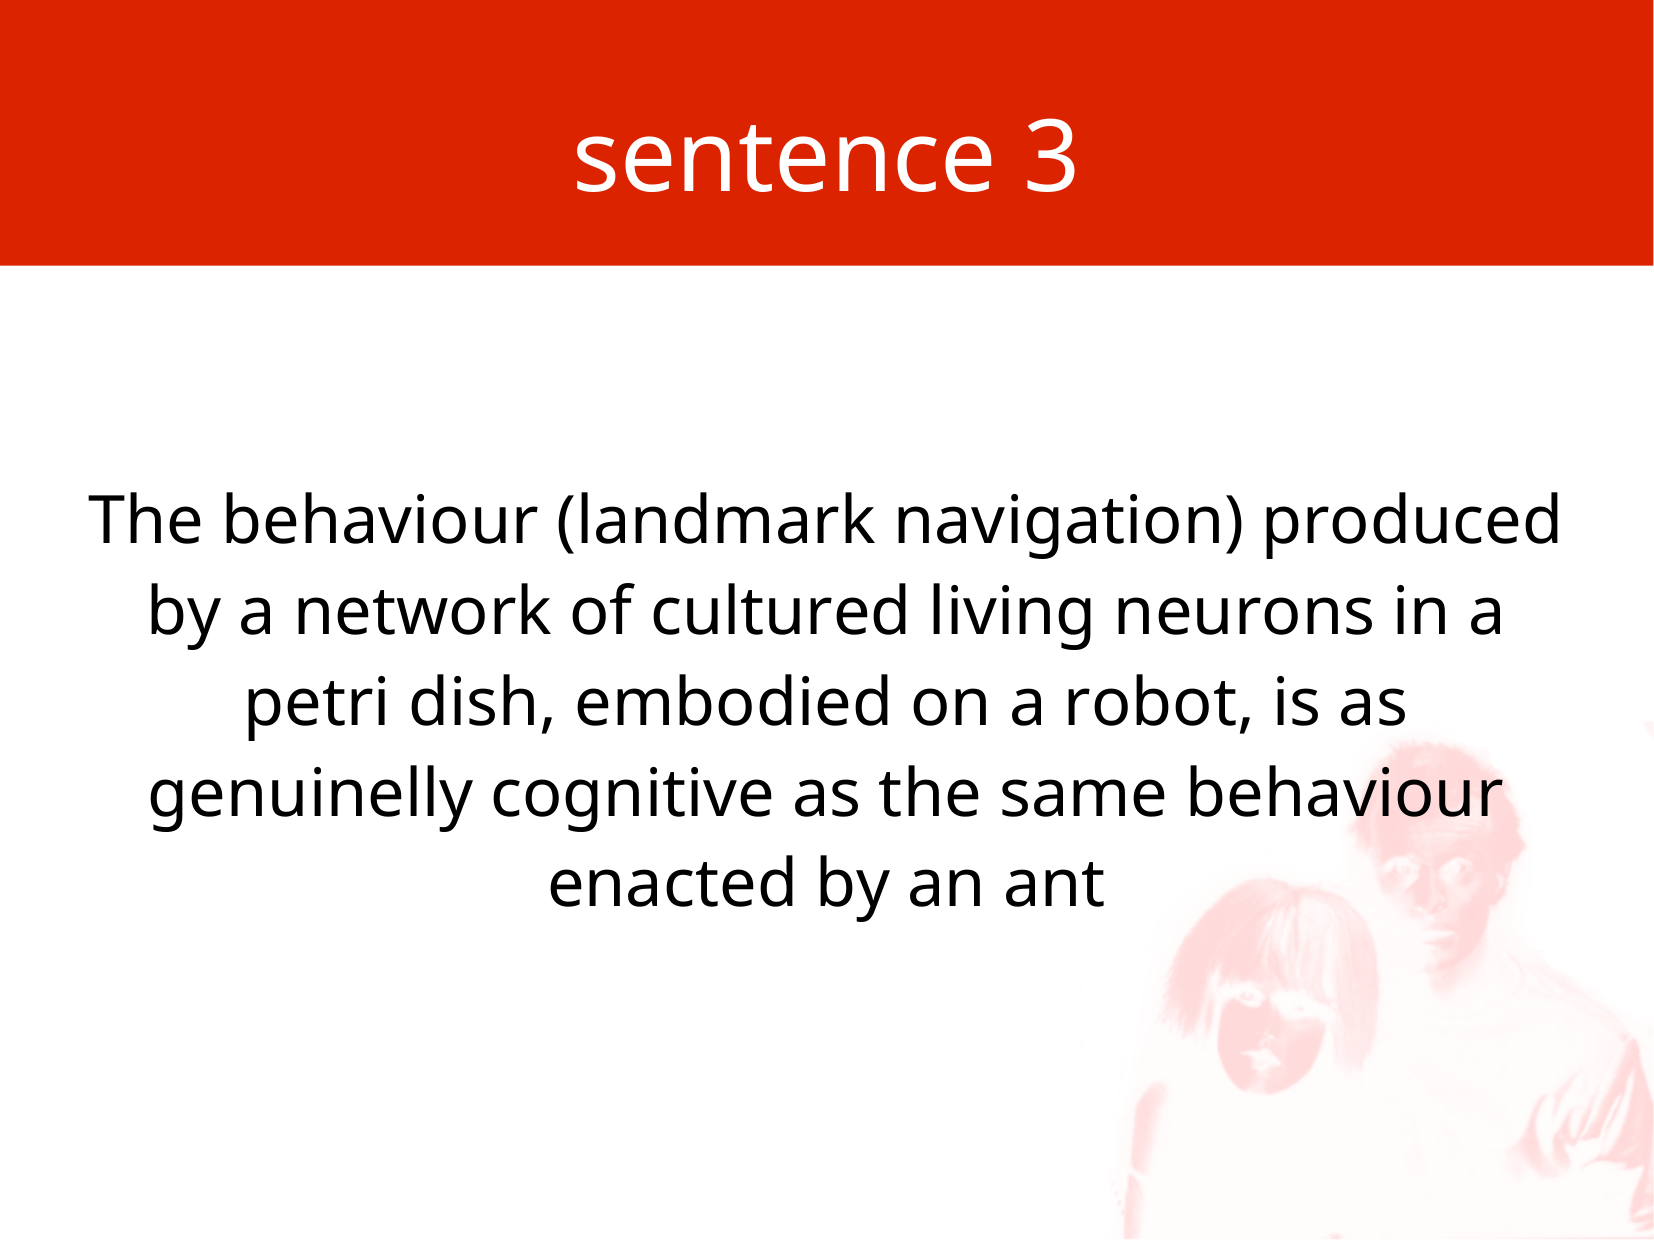

# sentence 3
The behaviour (landmark navigation) produced by a network of cultured living neurons in a petri dish, embodied on a robot, is as genuinelly cognitive as the same behaviour enacted by an ant